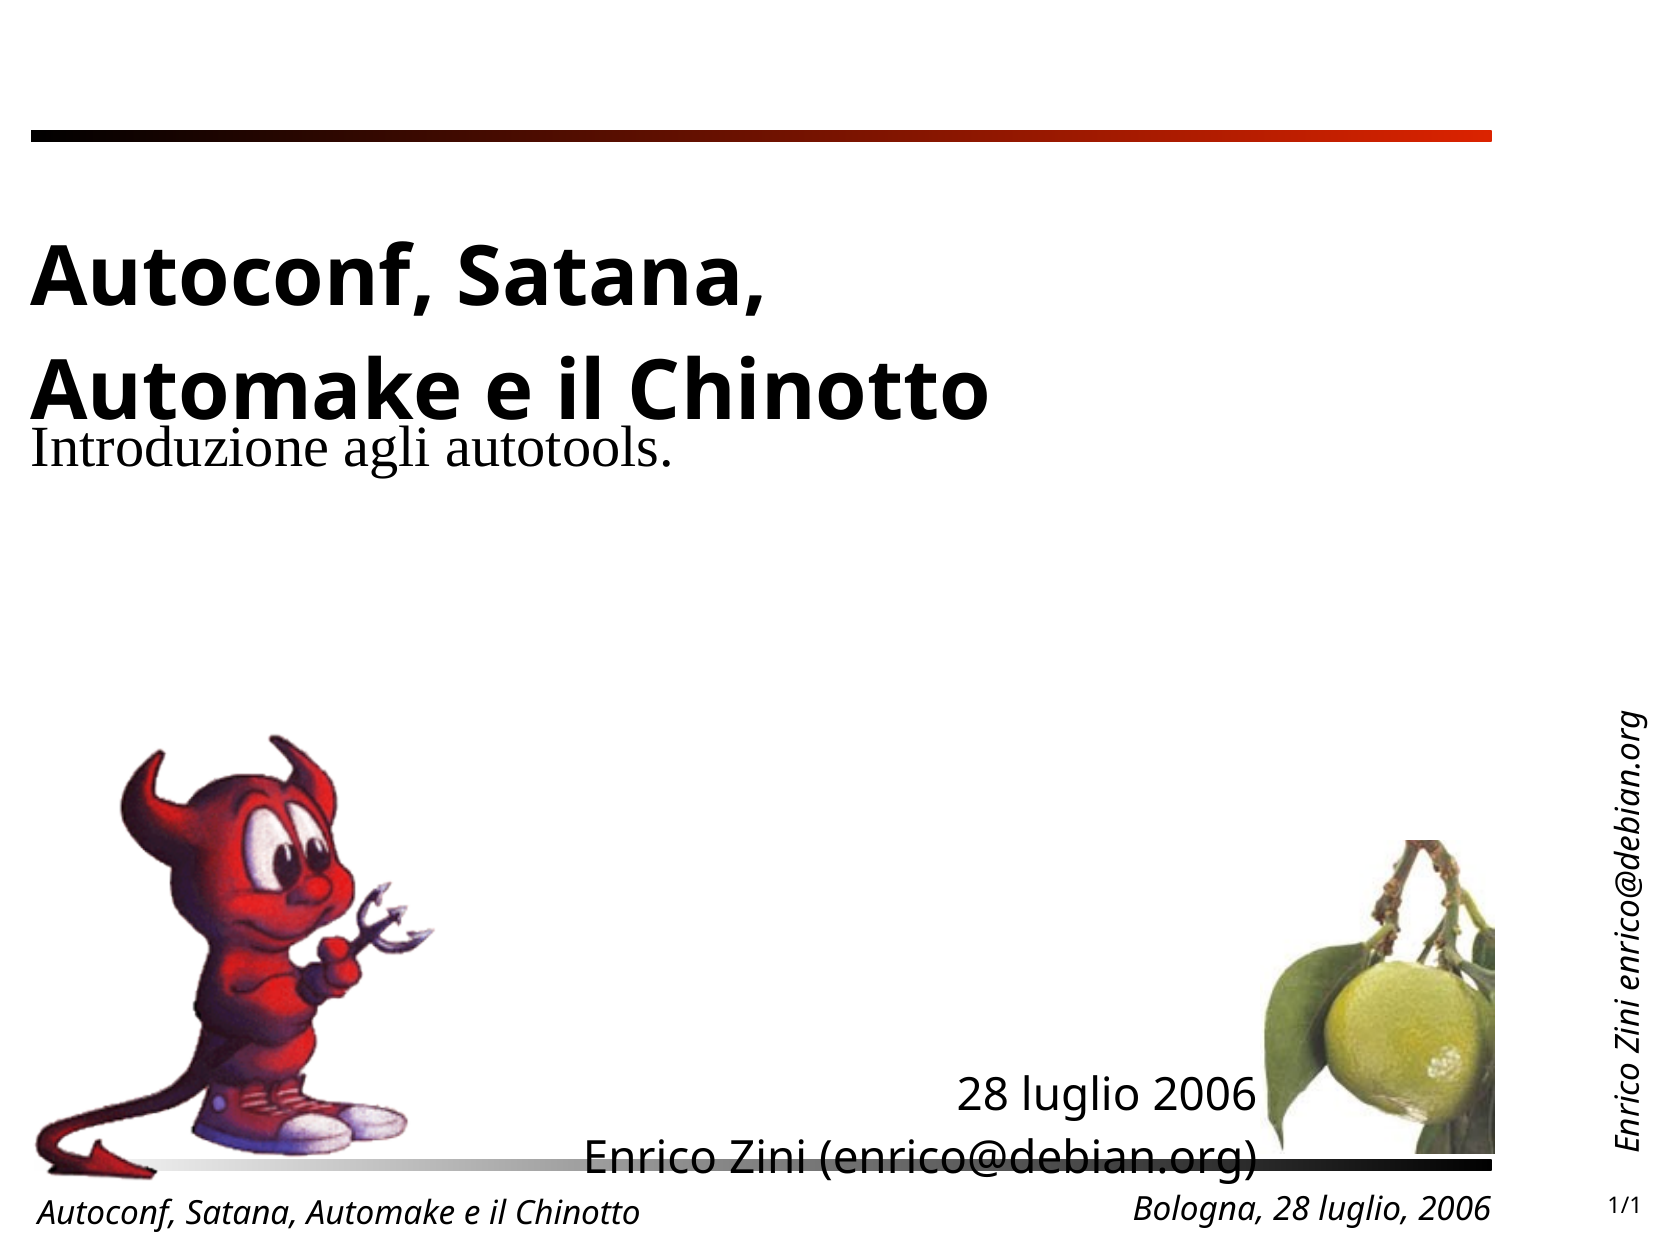

Autoconf, Satana,
Automake e il Chinotto
Introduzione agli autotools.
28 luglio 2006
Enrico Zini (enrico@debian.org)